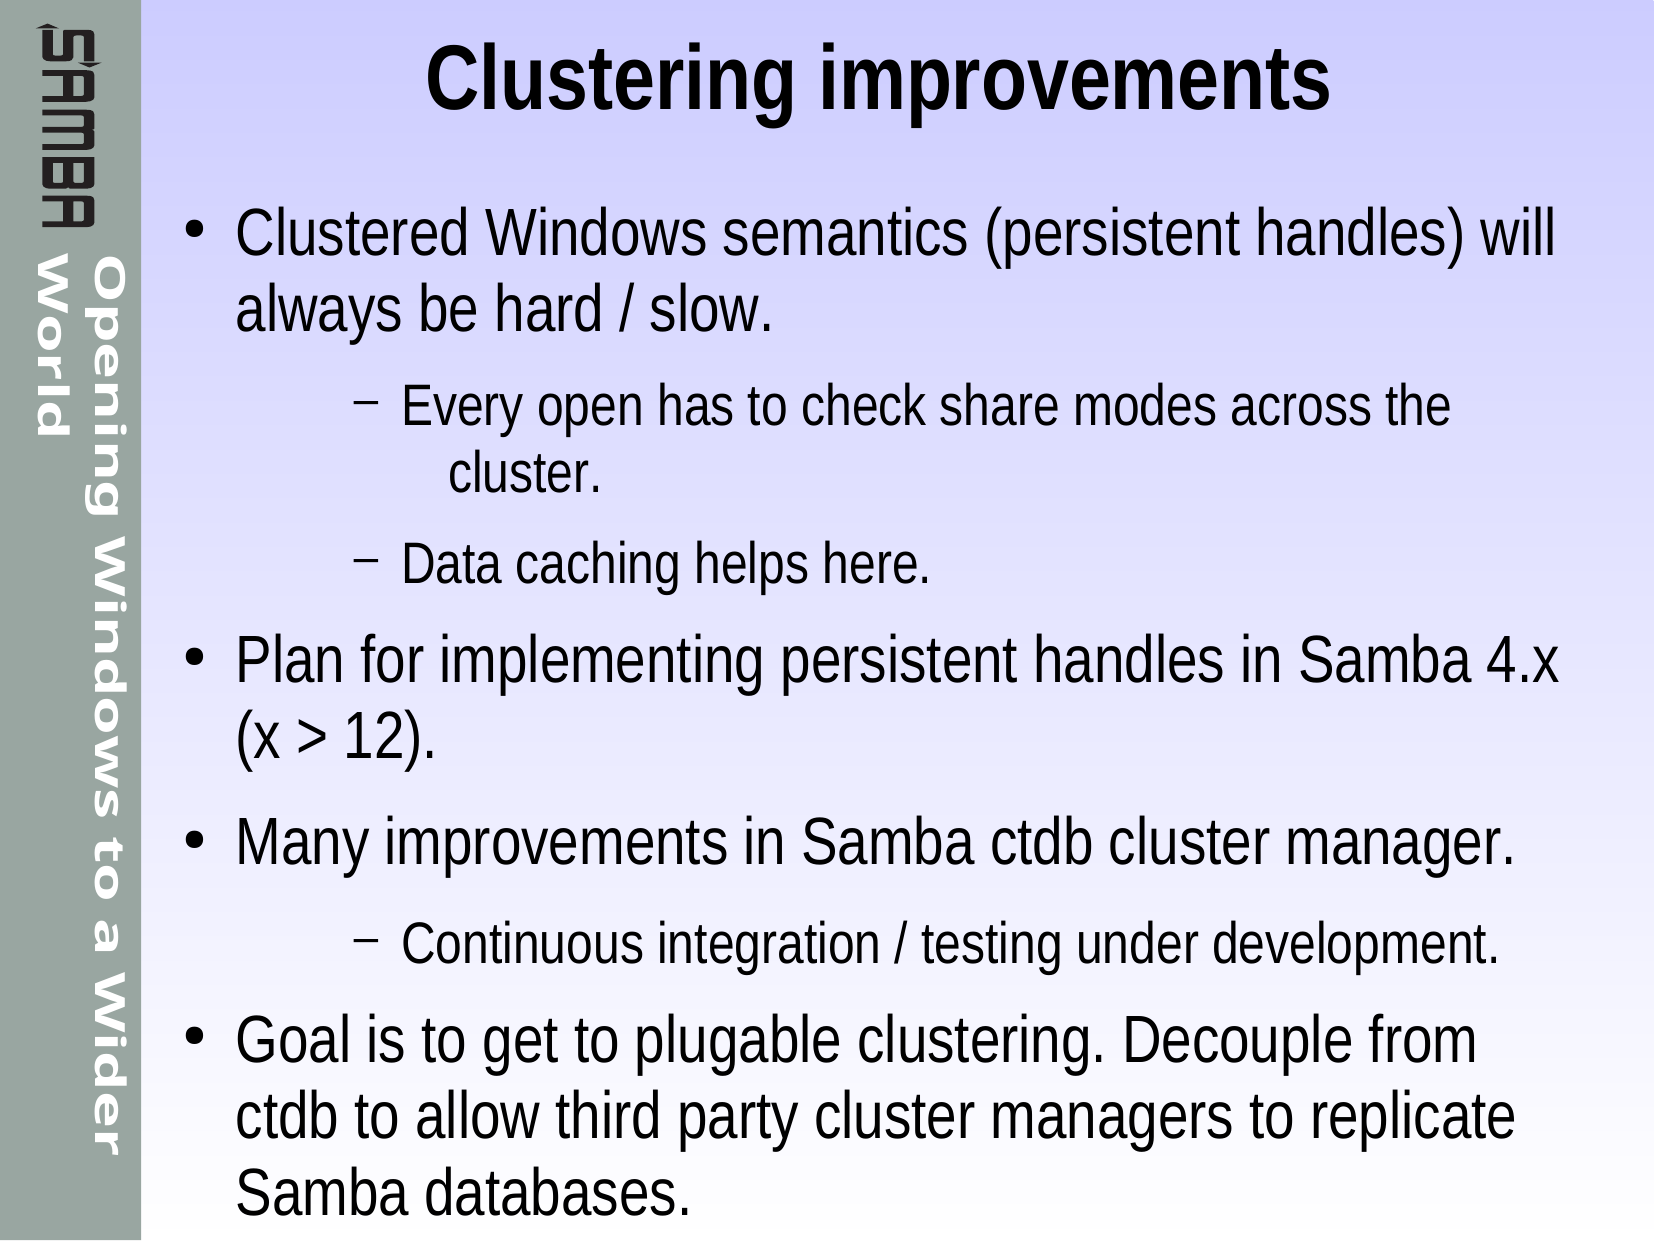

# Clustering improvements
Clustered Windows semantics (persistent handles) will always be hard / slow.
Every open has to check share modes across the cluster.
Data caching helps here.
Plan for implementing persistent handles in Samba 4.x (x > 12).
Many improvements in Samba ctdb cluster manager.
Continuous integration / testing under development.
Goal is to get to plugable clustering. Decouple from ctdb to allow third party cluster managers to replicate Samba databases.